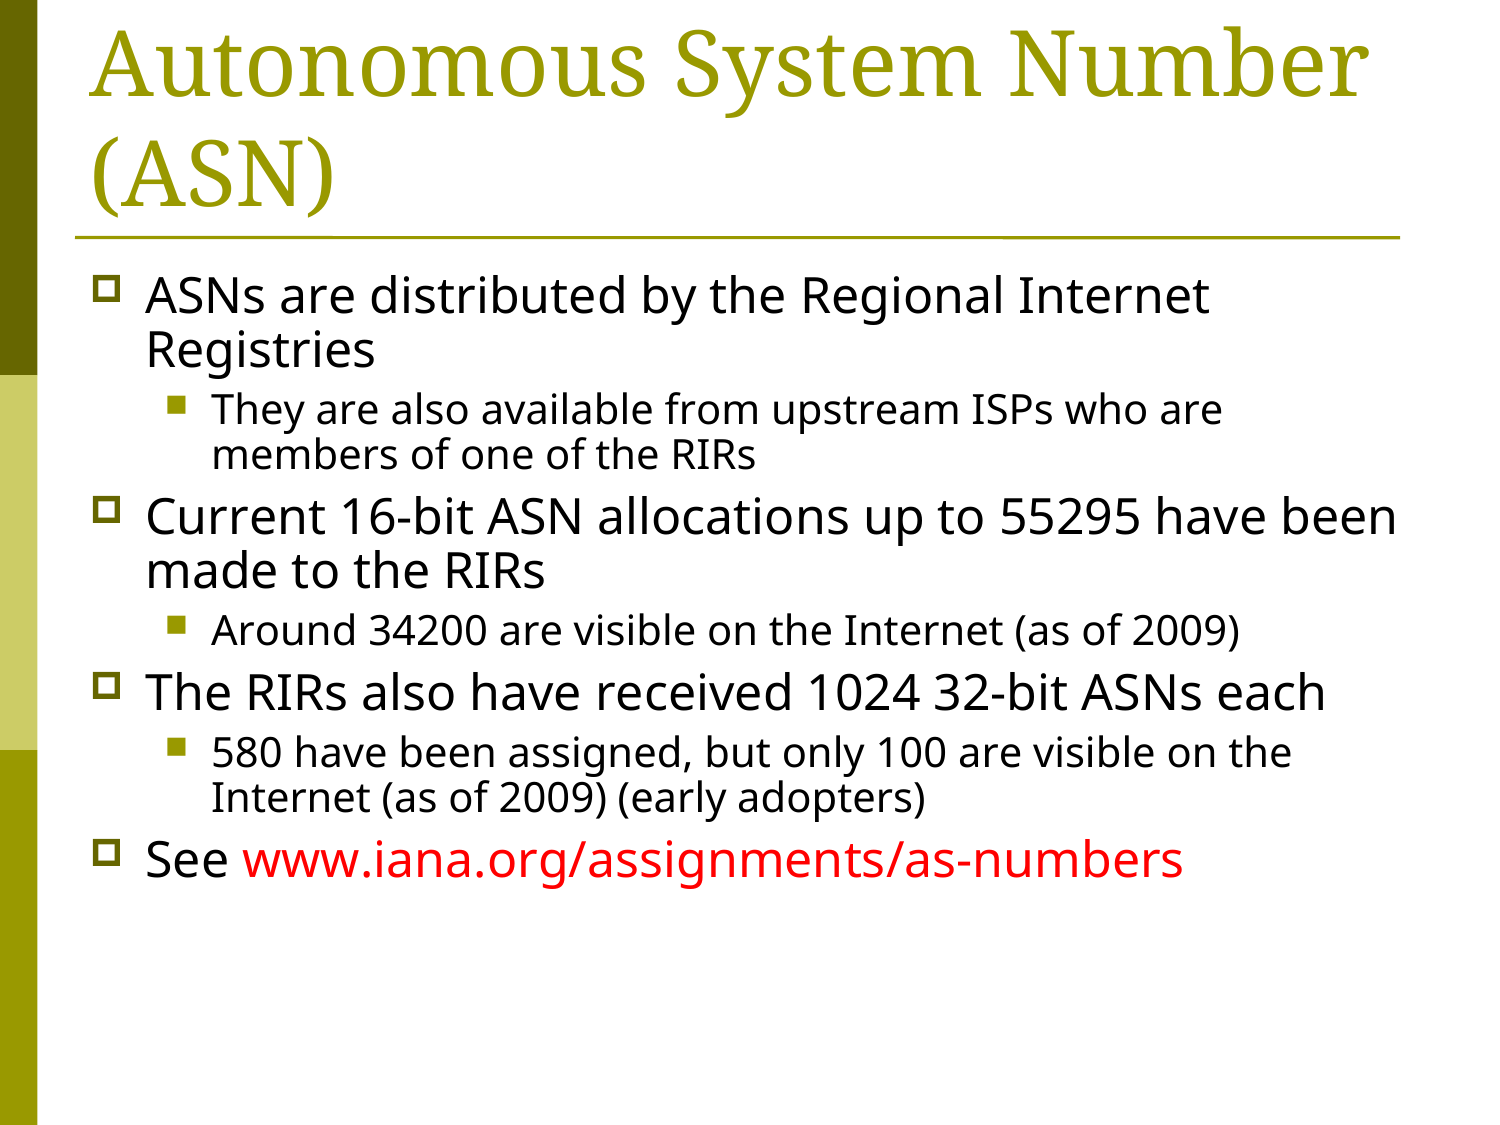

# Autonomous System Number (ASN)
ASNs are distributed by the Regional Internet Registries
They are also available from upstream ISPs who are members of one of the RIRs
Current 16-bit ASN allocations up to 55295 have been made to the RIRs
Around 34200 are visible on the Internet (as of 2009)
The RIRs also have received 1024 32-bit ASNs each
580 have been assigned, but only 100 are visible on the Internet (as of 2009) (early adopters)
See www.iana.org/assignments/as-numbers